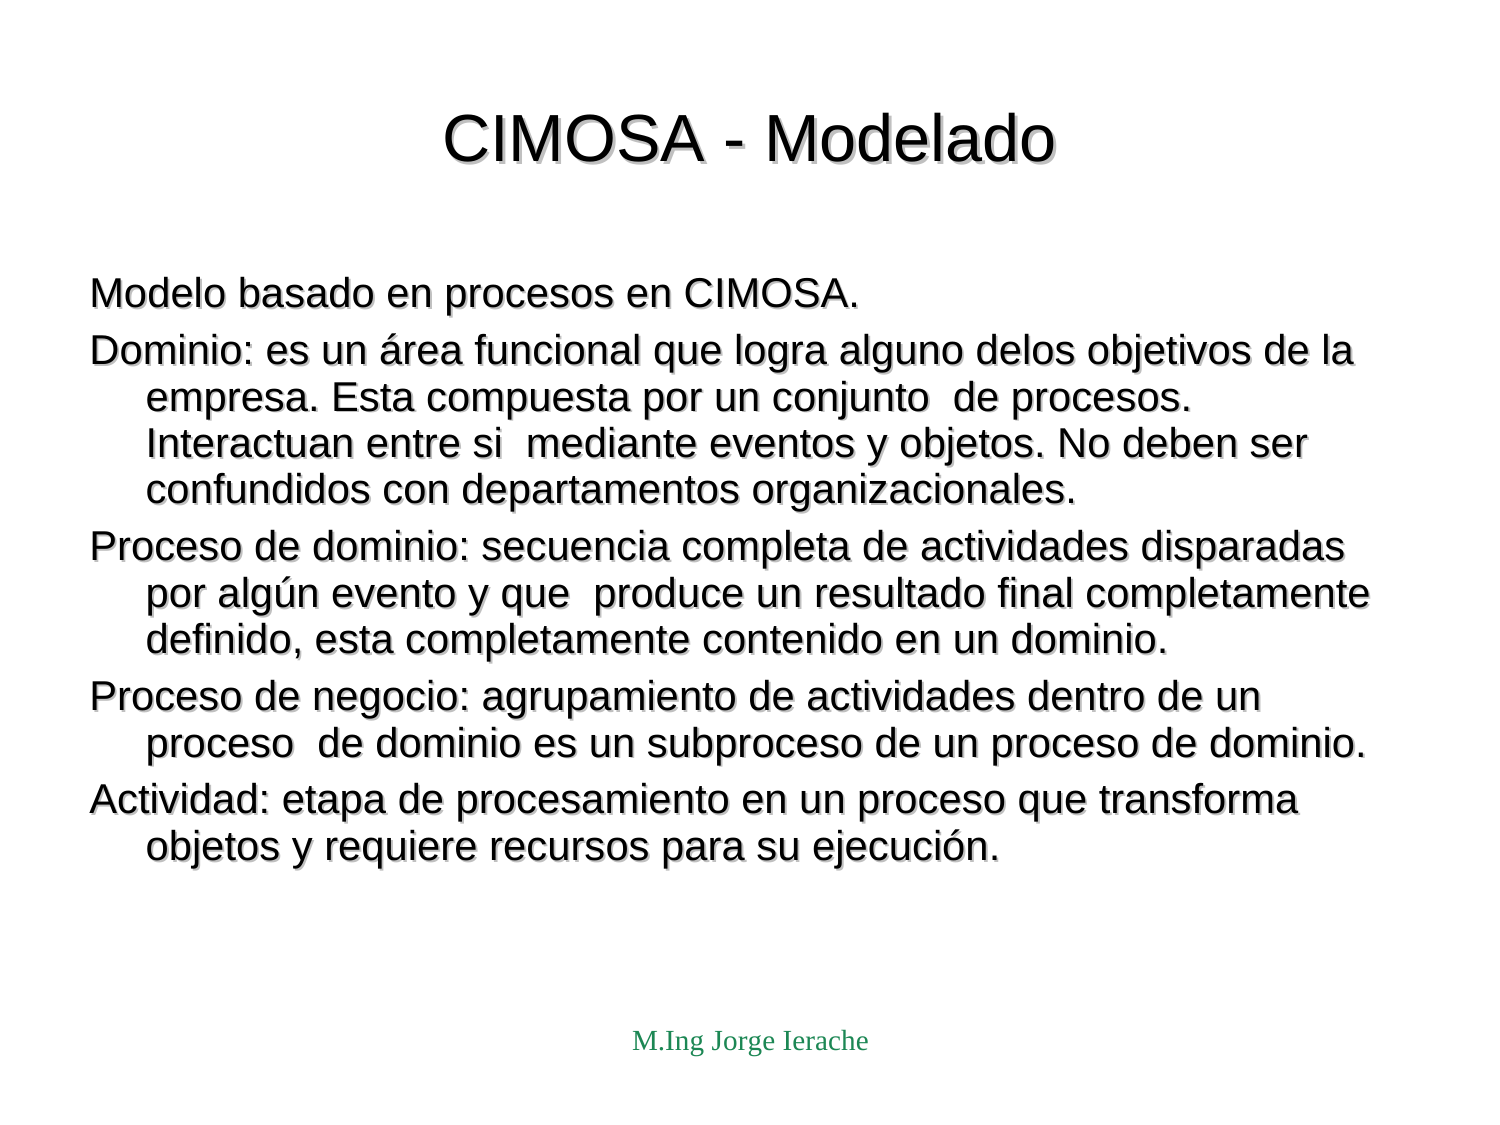

# CIMOSA - Modelado
Modelo basado en procesos en CIMOSA.
Dominio: es un área funcional que logra alguno delos objetivos de la empresa. Esta compuesta por un conjunto de procesos. Interactuan entre si mediante eventos y objetos. No deben ser confundidos con departamentos organizacionales.
Proceso de dominio: secuencia completa de actividades disparadas por algún evento y que produce un resultado final completamente definido, esta completamente contenido en un dominio.
Proceso de negocio: agrupamiento de actividades dentro de un proceso de dominio es un subproceso de un proceso de dominio.
Actividad: etapa de procesamiento en un proceso que transforma objetos y requiere recursos para su ejecución.
M.Ing Jorge Ierache